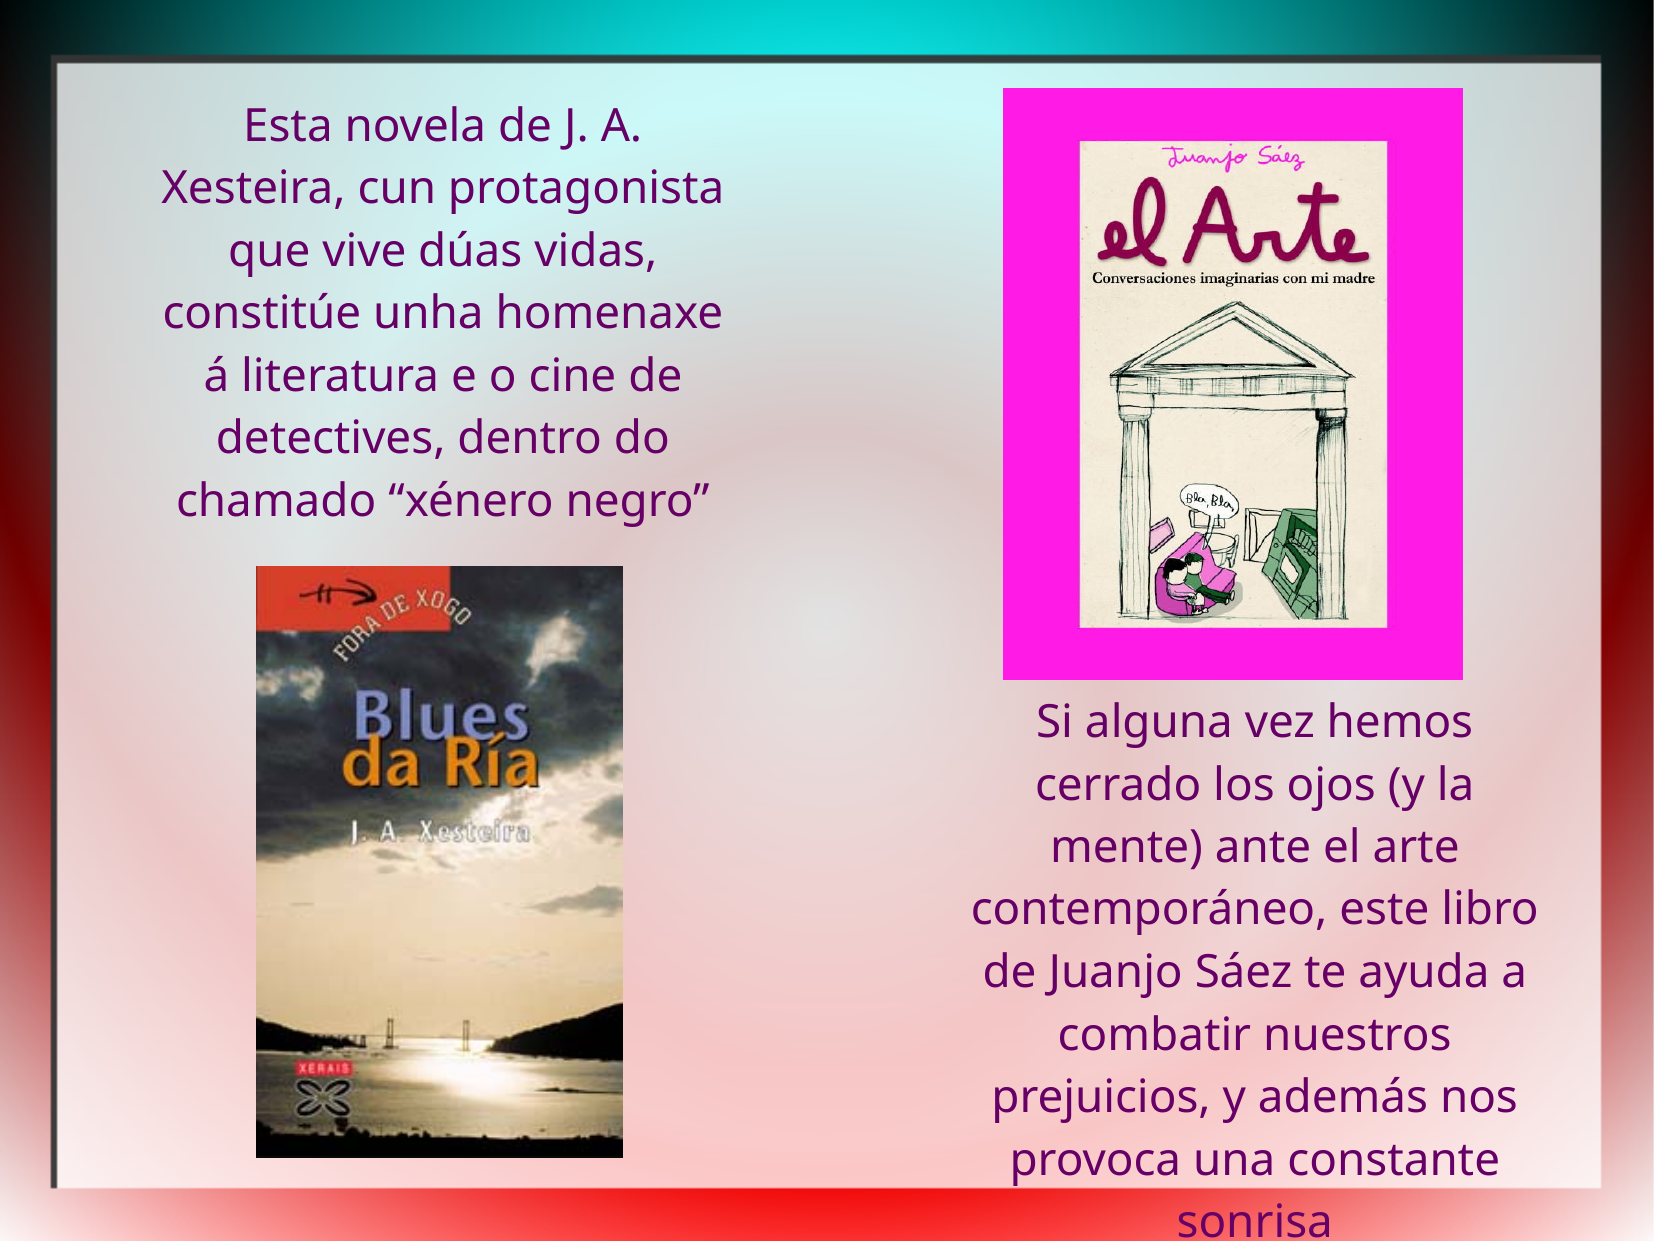

Esta novela de J. A. Xesteira, cun protagonista que vive dúas vidas, constitúe unha homenaxe á literatura e o cine de detectives, dentro do chamado “xénero negro”
Si alguna vez hemos cerrado los ojos (y la mente) ante el arte contemporáneo, este libro de Juanjo Sáez te ayuda a combatir nuestros prejuicios, y además nos provoca una constante sonrisa